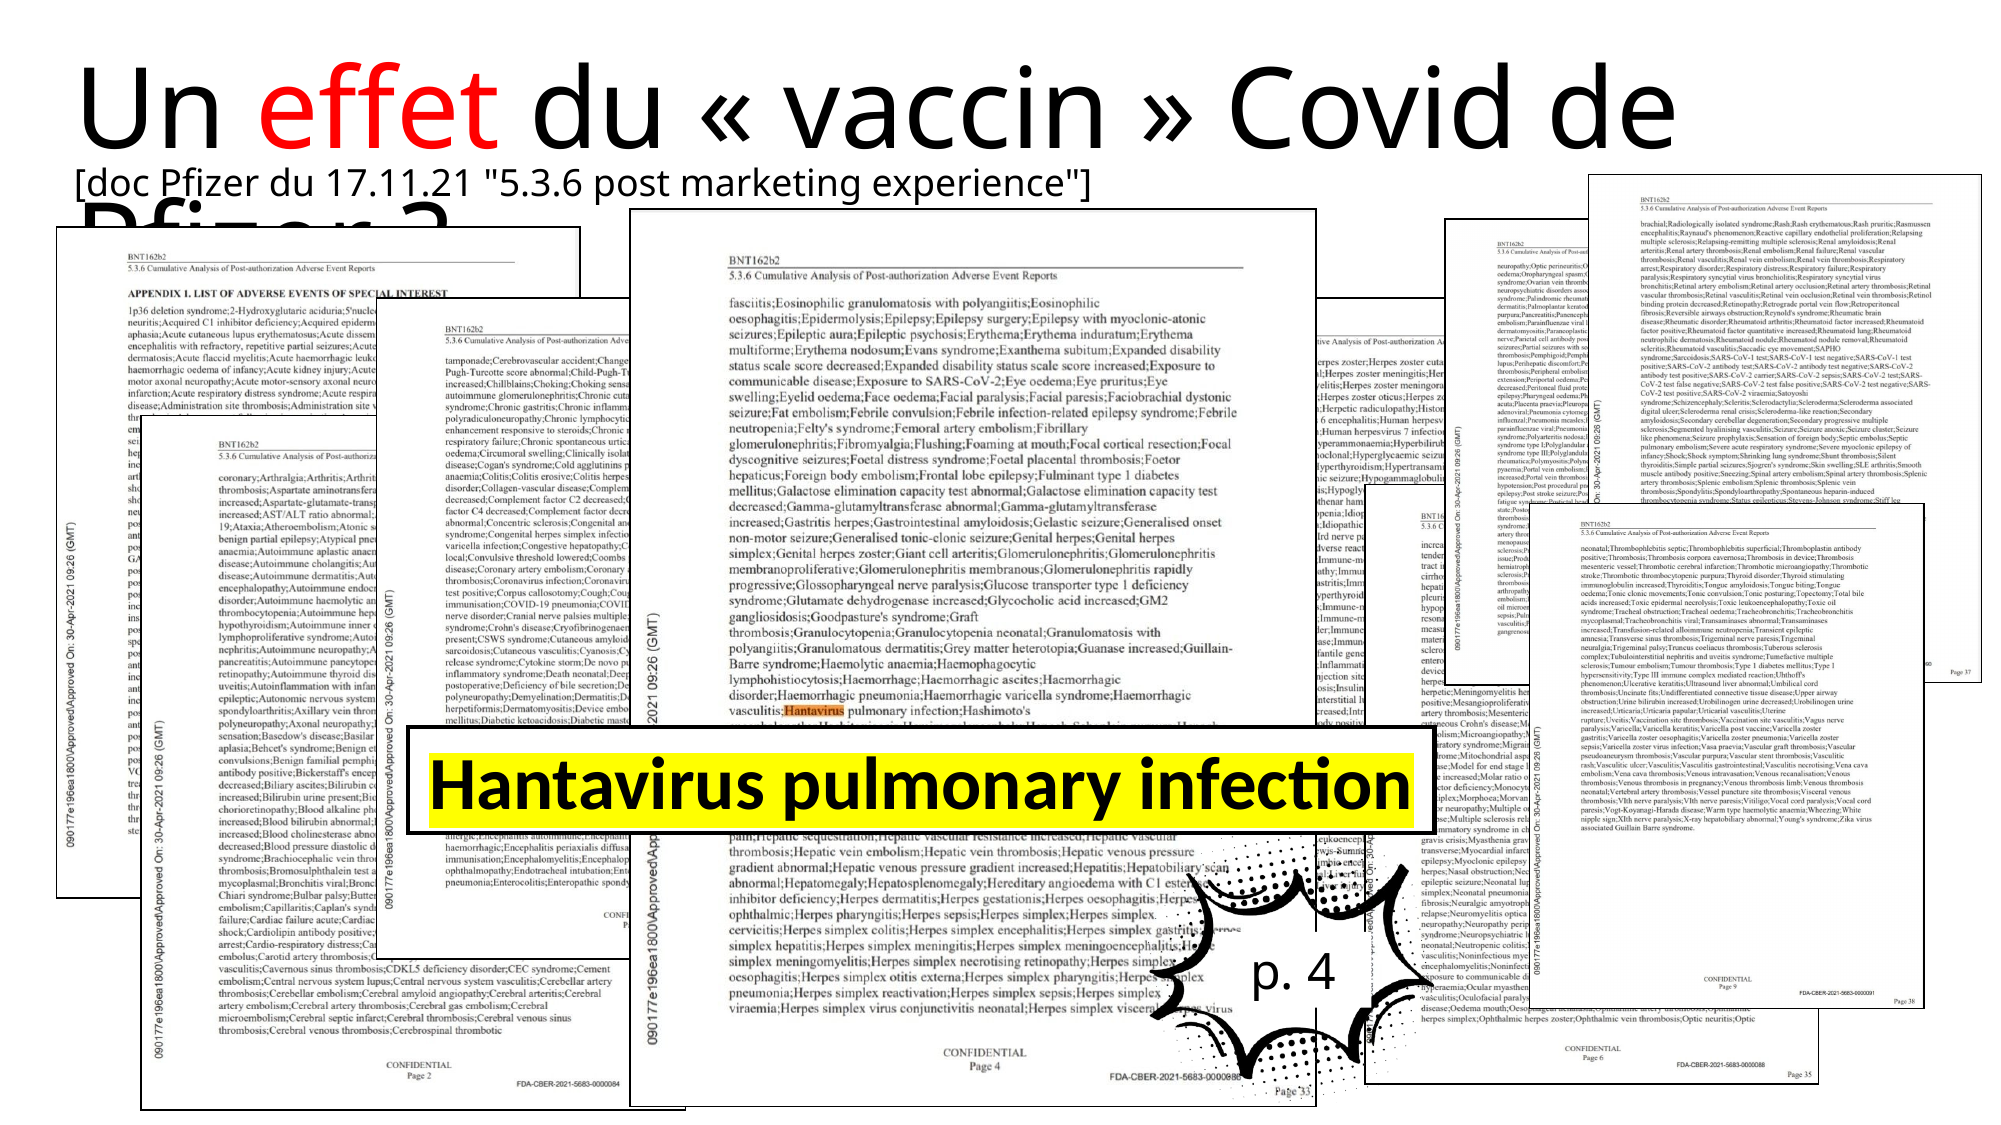

Un effet du « vaccin » Covid de Pfizer ?
[doc Pfizer du 17.11.21 "5.3.6 post marketing experience"]
Hantavirus pulmonary infection
p. 4